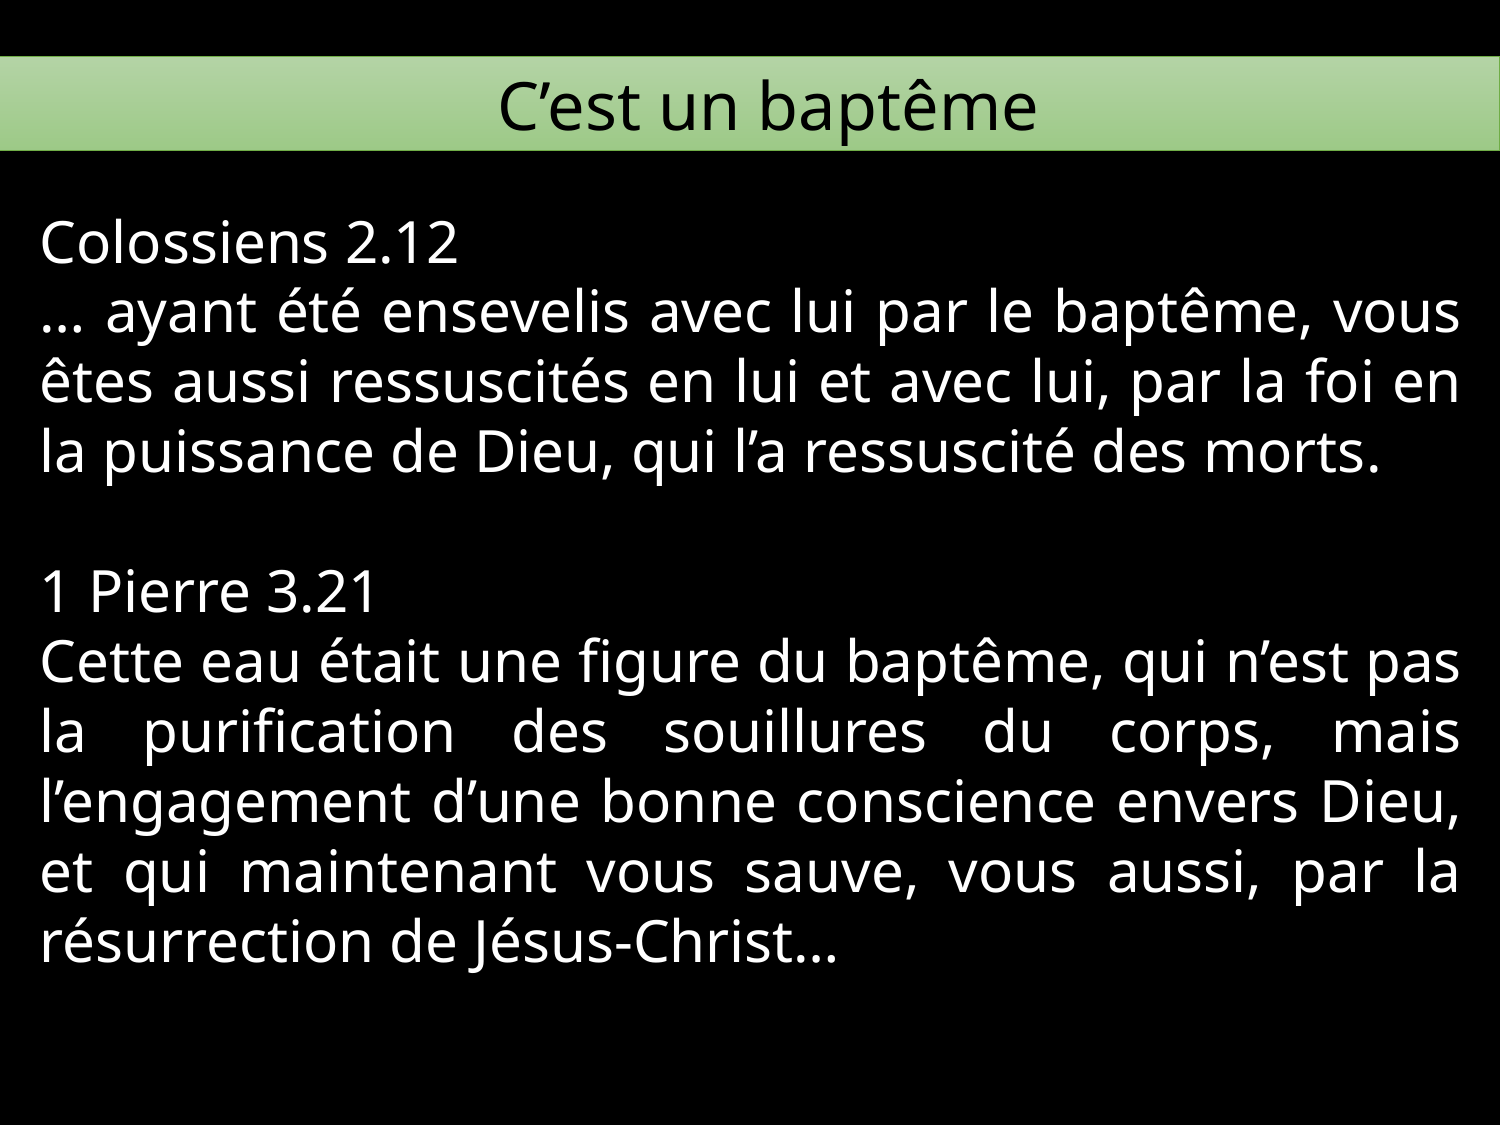

C’est un baptême
Colossiens 2.12
… ayant été ensevelis avec lui par le baptême, vous êtes aussi ressuscités en lui et avec lui, par la foi en la puissance de Dieu, qui l’a ressuscité des morts.
1 Pierre 3.21
Cette eau était une figure du baptême, qui n’est pas la purification des souillures du corps, mais l’engagement d’une bonne conscience envers Dieu, et qui maintenant vous sauve, vous aussi, par la résurrection de Jésus-Christ…